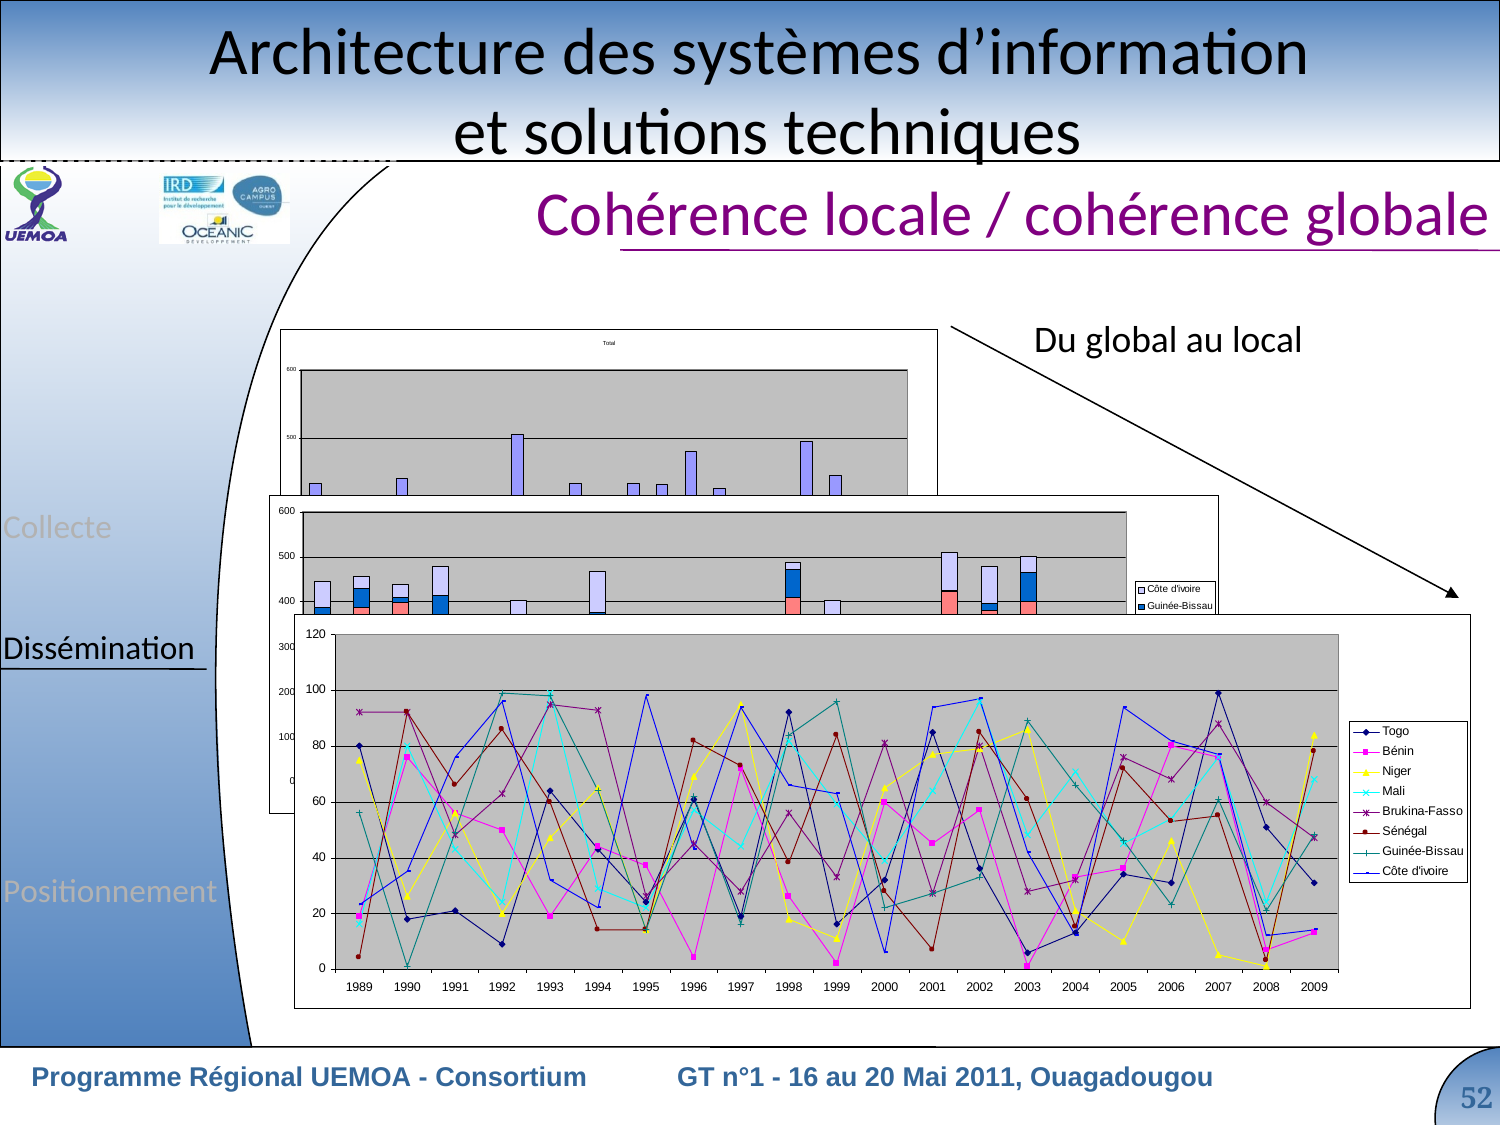

Architecture des systèmes d’information
et solutions techniques
Cohérence locale / cohérence globale
Du global au local
Collecte
Dissémination
Positionnement